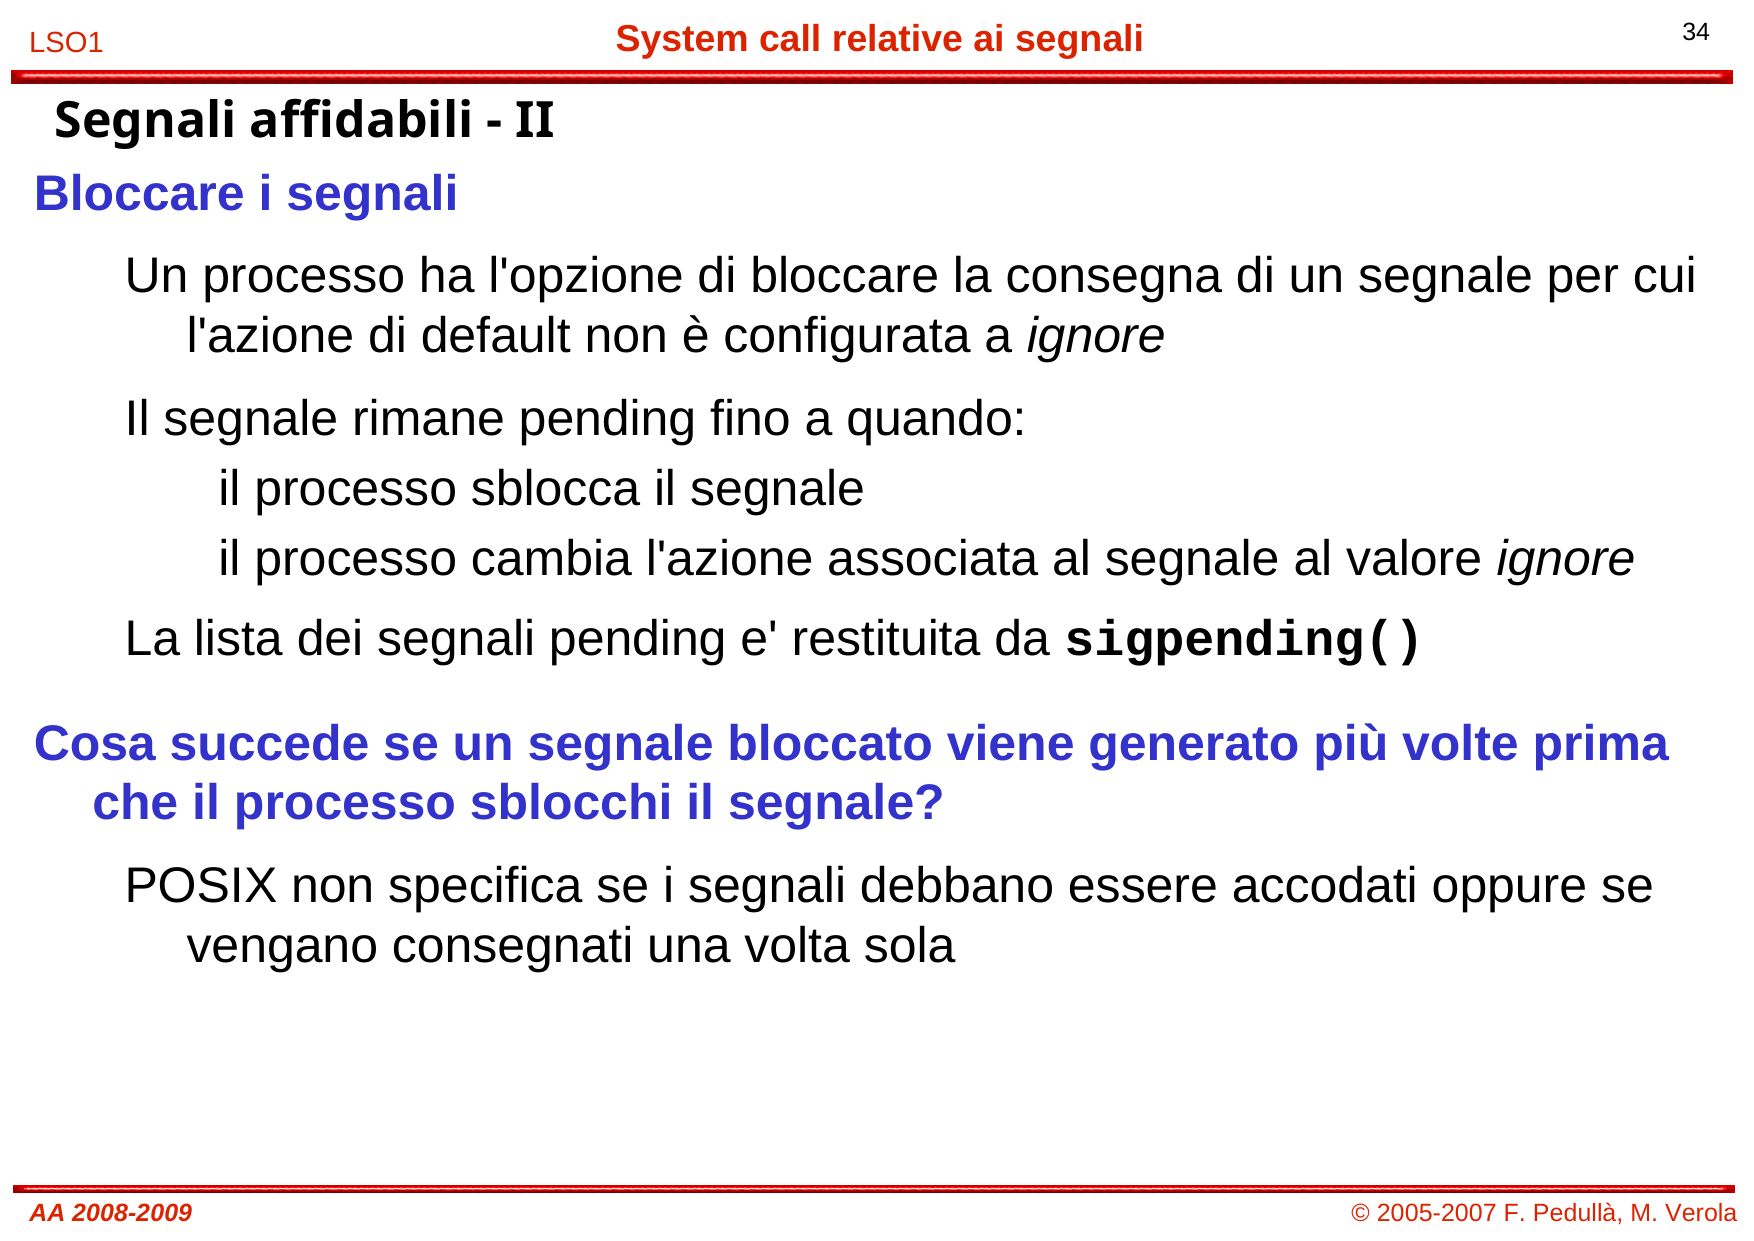

# Segnali affidabili - II
Bloccare i segnali
Un processo ha l'opzione di bloccare la consegna di un segnale per cui l'azione di default non è configurata a ignore
Il segnale rimane pending fino a quando:
il processo sblocca il segnale
il processo cambia l'azione associata al segnale al valore ignore
La lista dei segnali pending e' restituita da sigpending()
Cosa succede se un segnale bloccato viene generato più volte prima che il processo sblocchi il segnale?
POSIX non specifica se i segnali debbano essere accodati oppure se vengano consegnati una volta sola